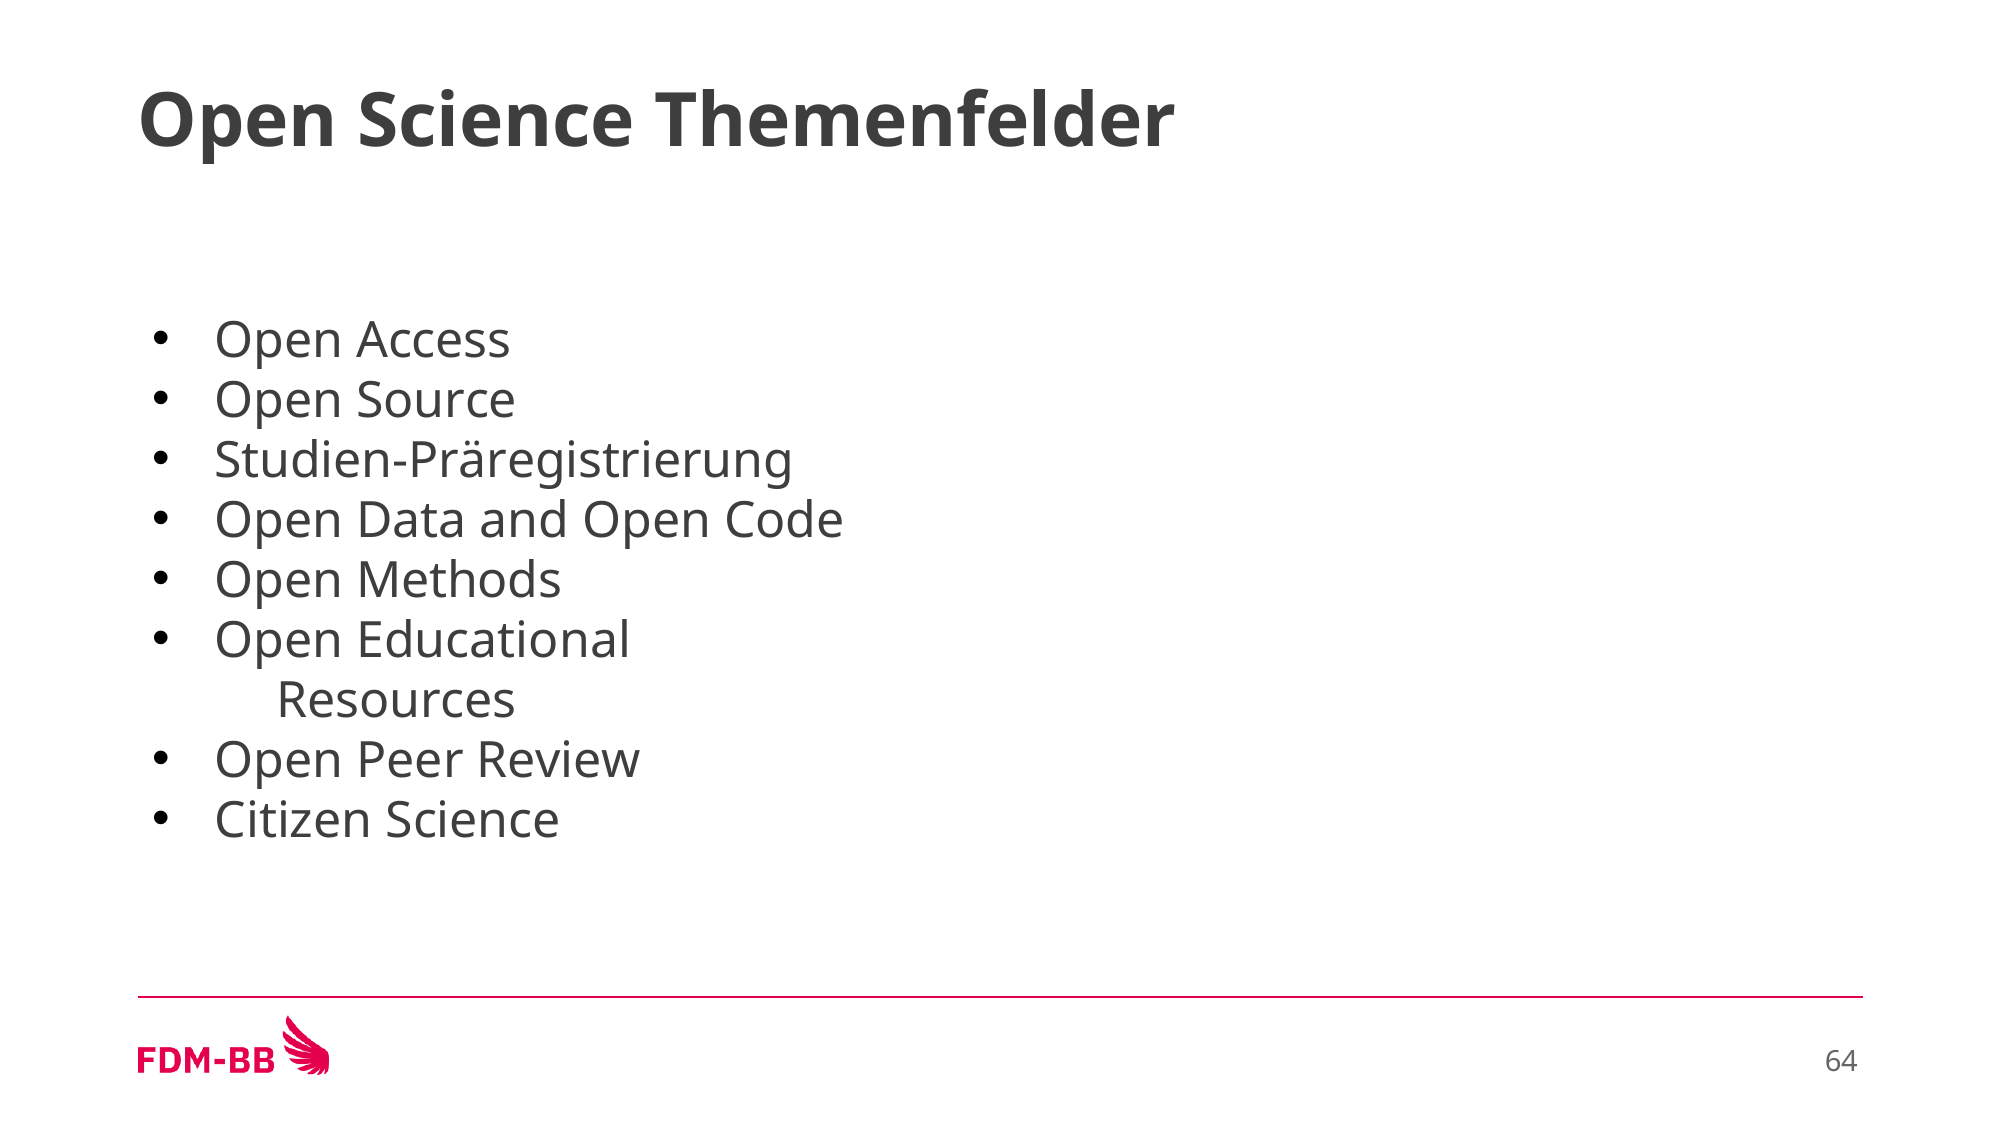

# Open Science Themenfelder
Open Access
Open Source
Studien-Präregistrierung
Open Data and Open Code
Open Methods
Open Educational Resources
Open Peer Review
Citizen Science
64